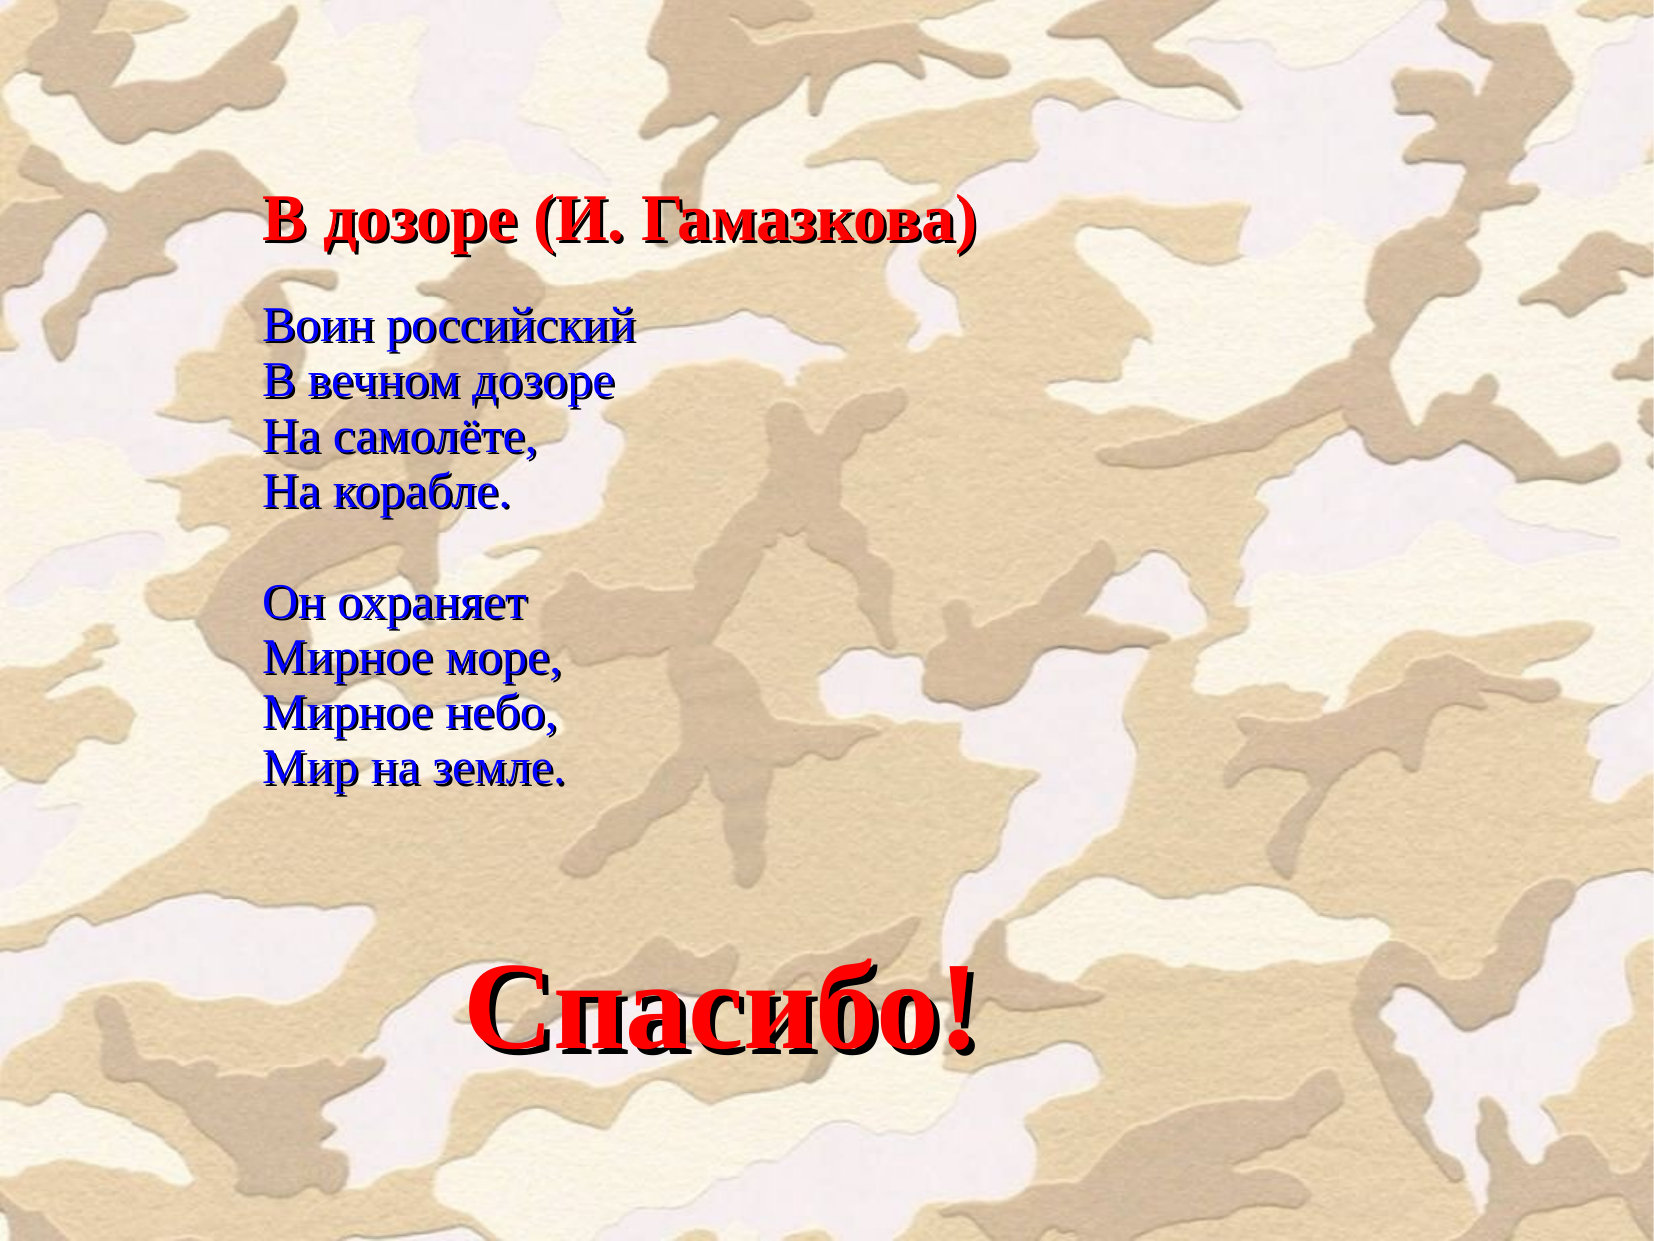

В дозоре (И. Гамазкова)
Воин российский
В вечном дозоре
На самолёте,
На корабле.
Он охраняет
Мирное море,
Мирное небо,
Мир на земле.
Спасибо!